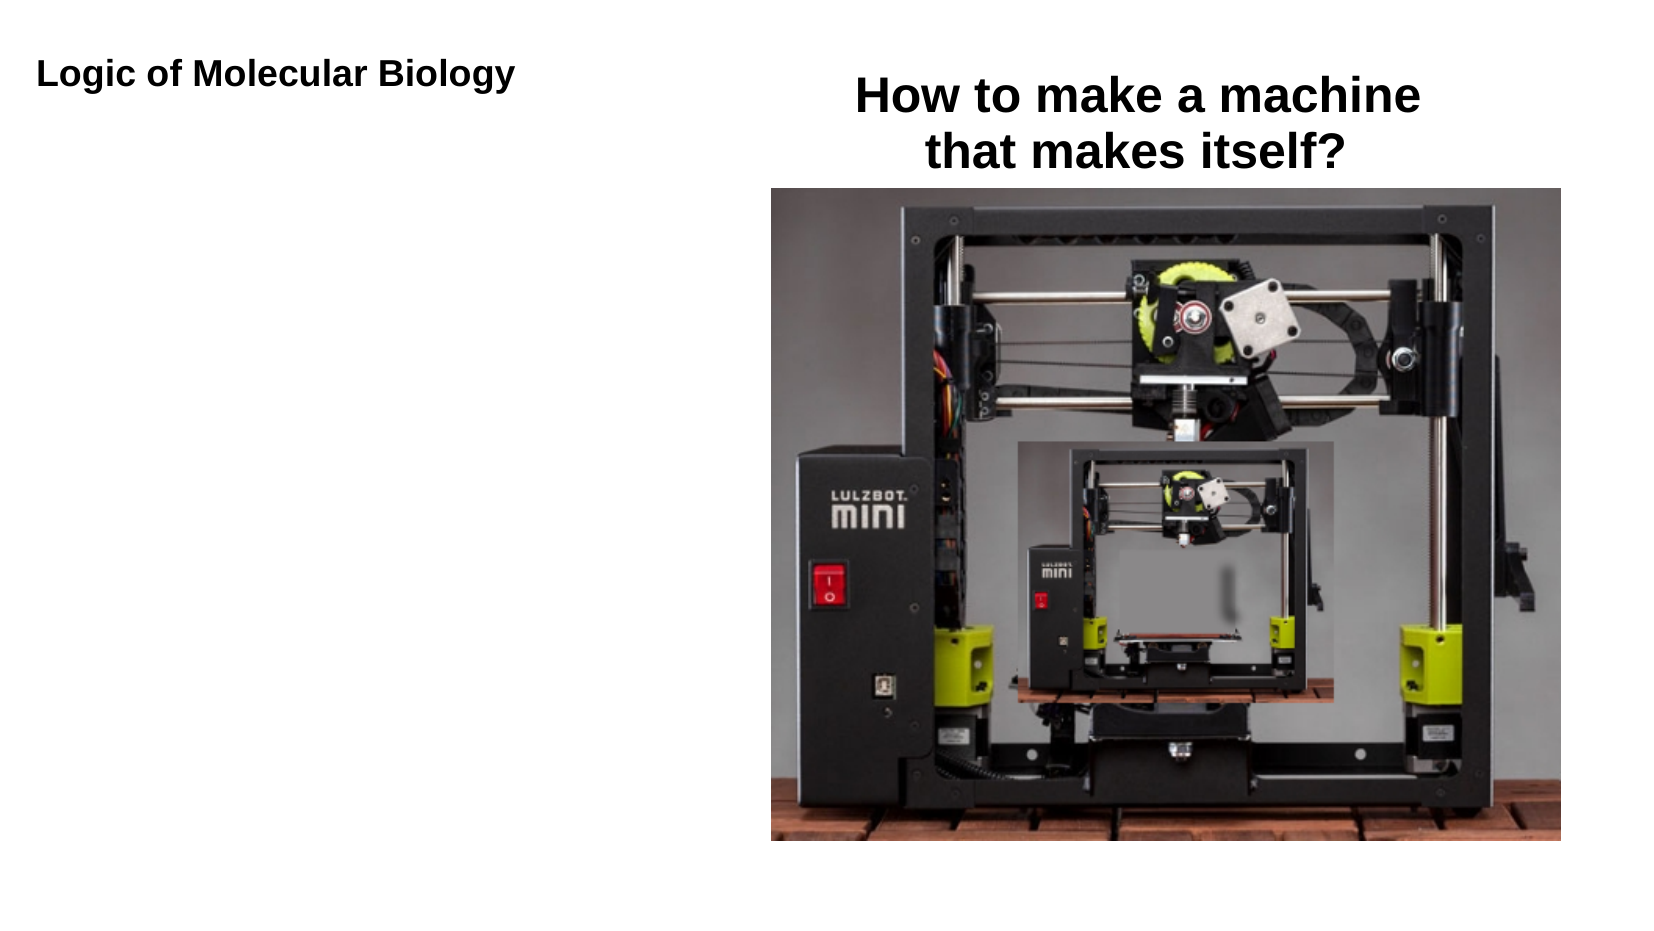

Logic of Molecular Biology
How to make a machine
 that makes itself?